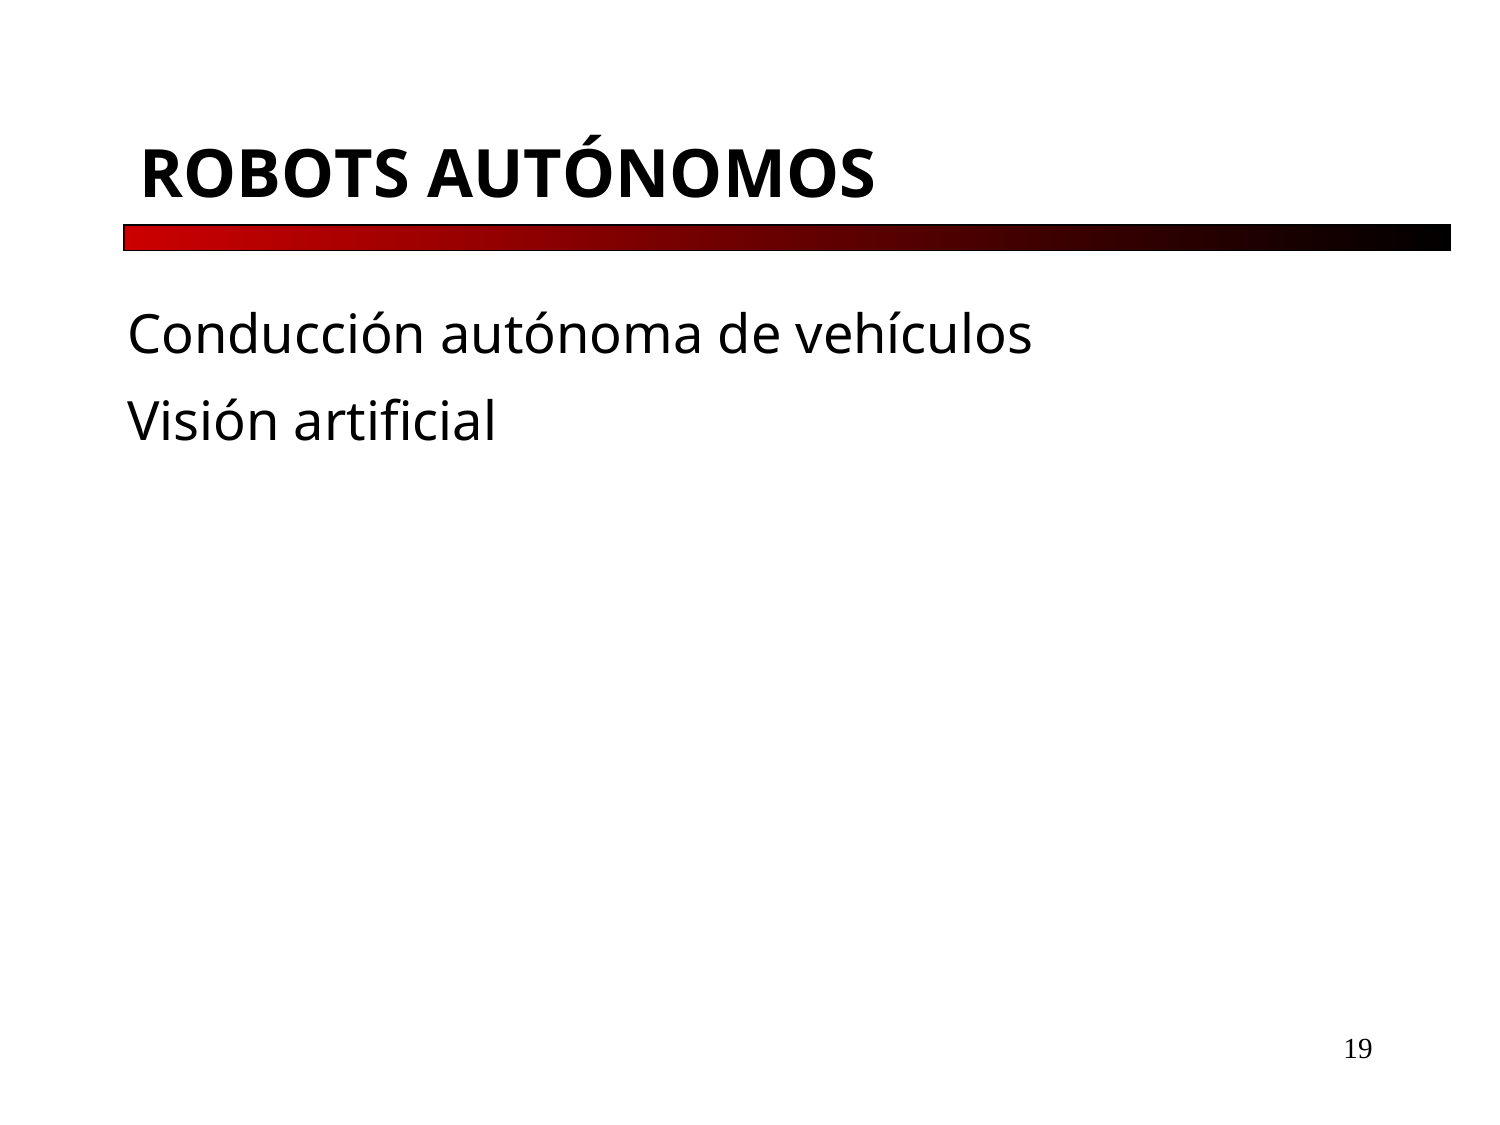

# ROBOTS AUTÓNOMOS
Conducción autónoma de vehículos
Visión artificial
19